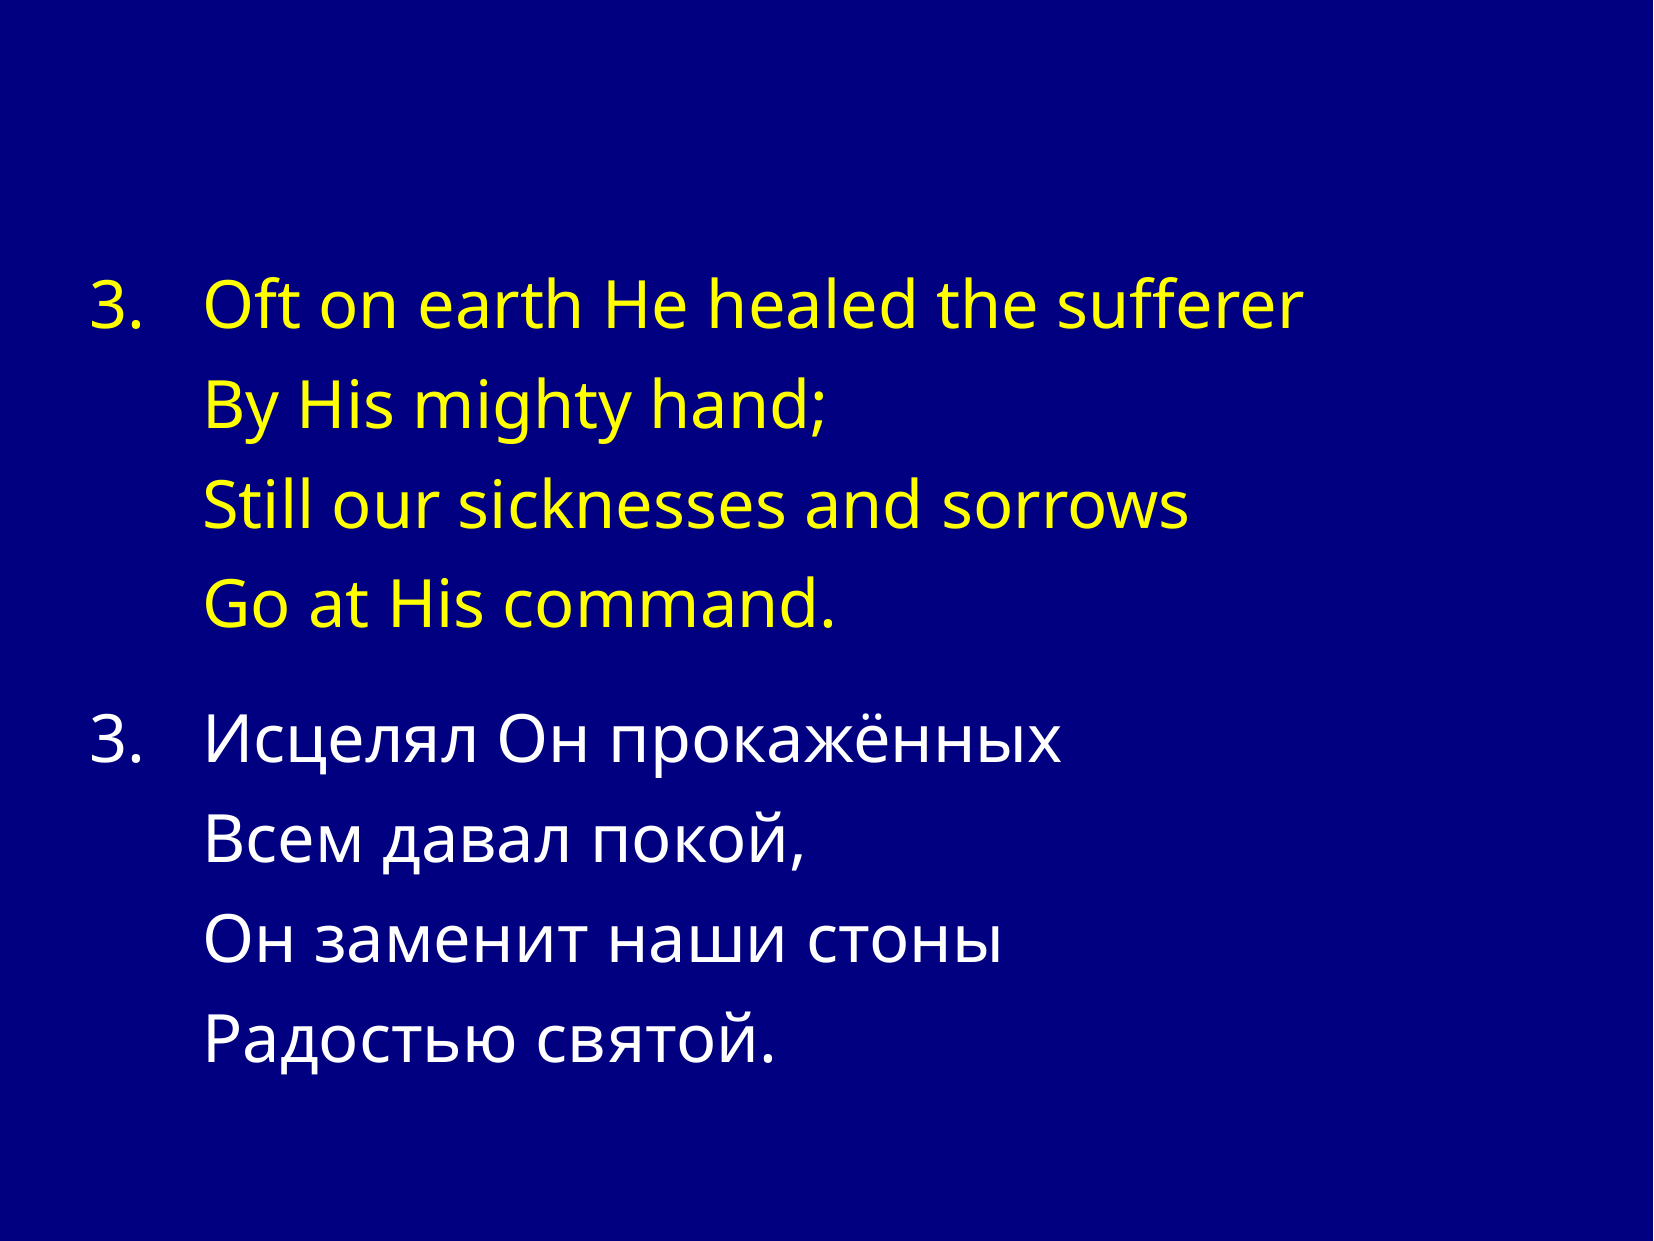

3.	Oft on earth He healed the sufferer
	By His mighty hand;
	Still our sicknesses and sorrows
	Go at His command.
3.	Исцелял Он прокажённых
	Всем давал покой,
	Он заменит наши стоны
	Радостью святой.